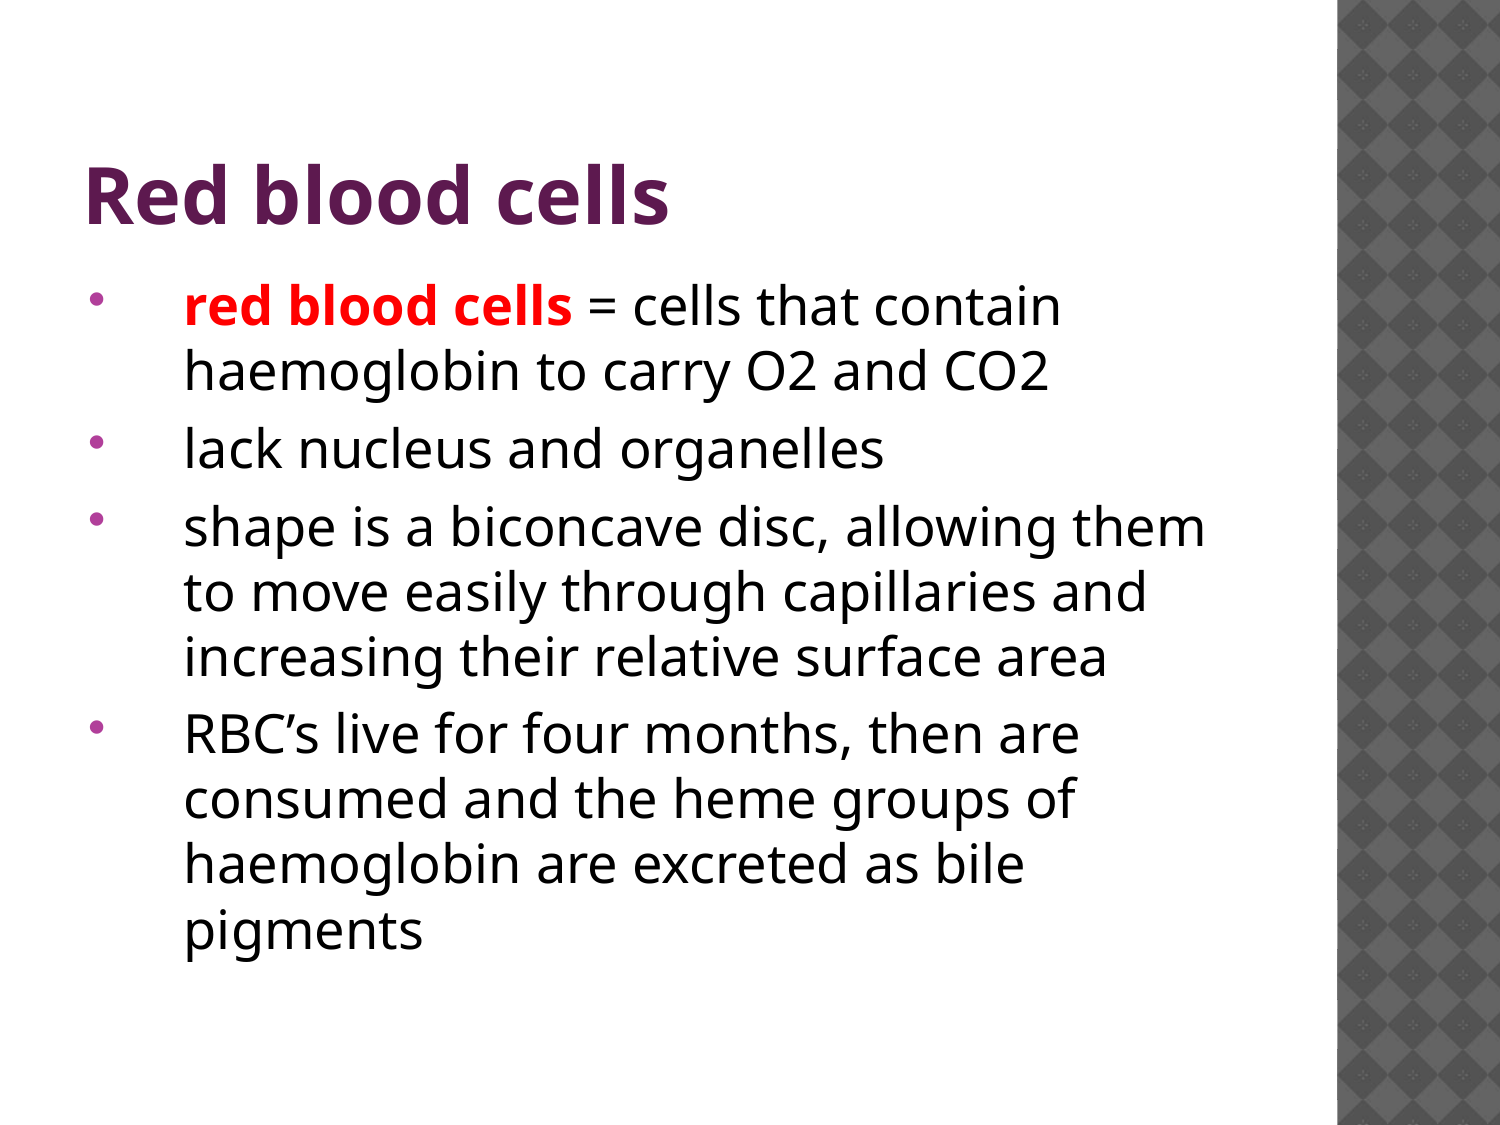

# Red blood cells
red blood cells = cells that contain haemoglobin to carry O2 and CO2
lack nucleus and organelles
shape is a biconcave disc, allowing them to move easily through capillaries and increasing their relative surface area
RBC’s live for four months, then are consumed and the heme groups of haemoglobin are excreted as bile pigments